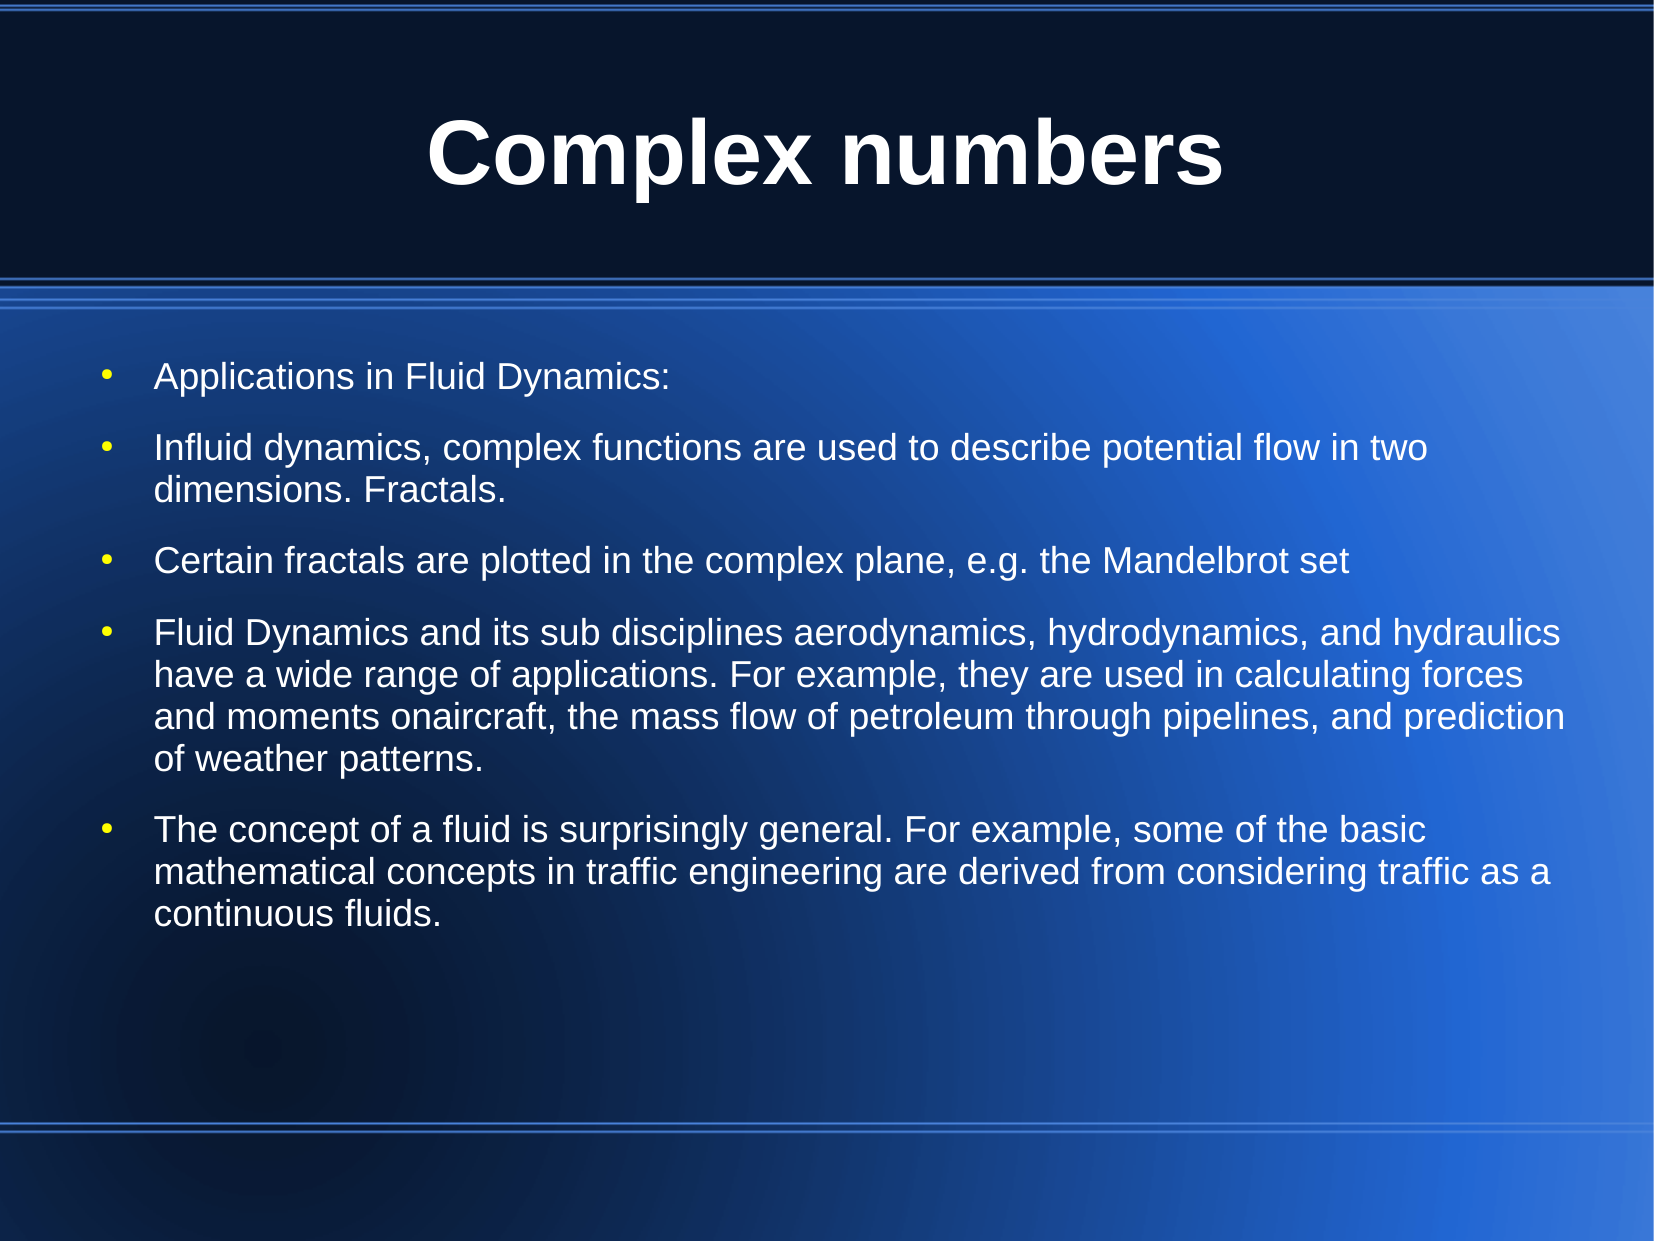

# Complex numbers
Applications in Fluid Dynamics:
Influid dynamics, complex functions are used to describe potential flow in two dimensions. Fractals.
Certain fractals are plotted in the complex plane, e.g. the Mandelbrot set
Fluid Dynamics and its sub disciplines aerodynamics, hydrodynamics, and hydraulics have a wide range of applications. For example, they are used in calculating forces and moments onaircraft, the mass flow of petroleum through pipelines, and prediction of weather patterns.
The concept of a fluid is surprisingly general. For example, some of the basic mathematical concepts in traffic engineering are derived from considering traffic as a continuous fluids.